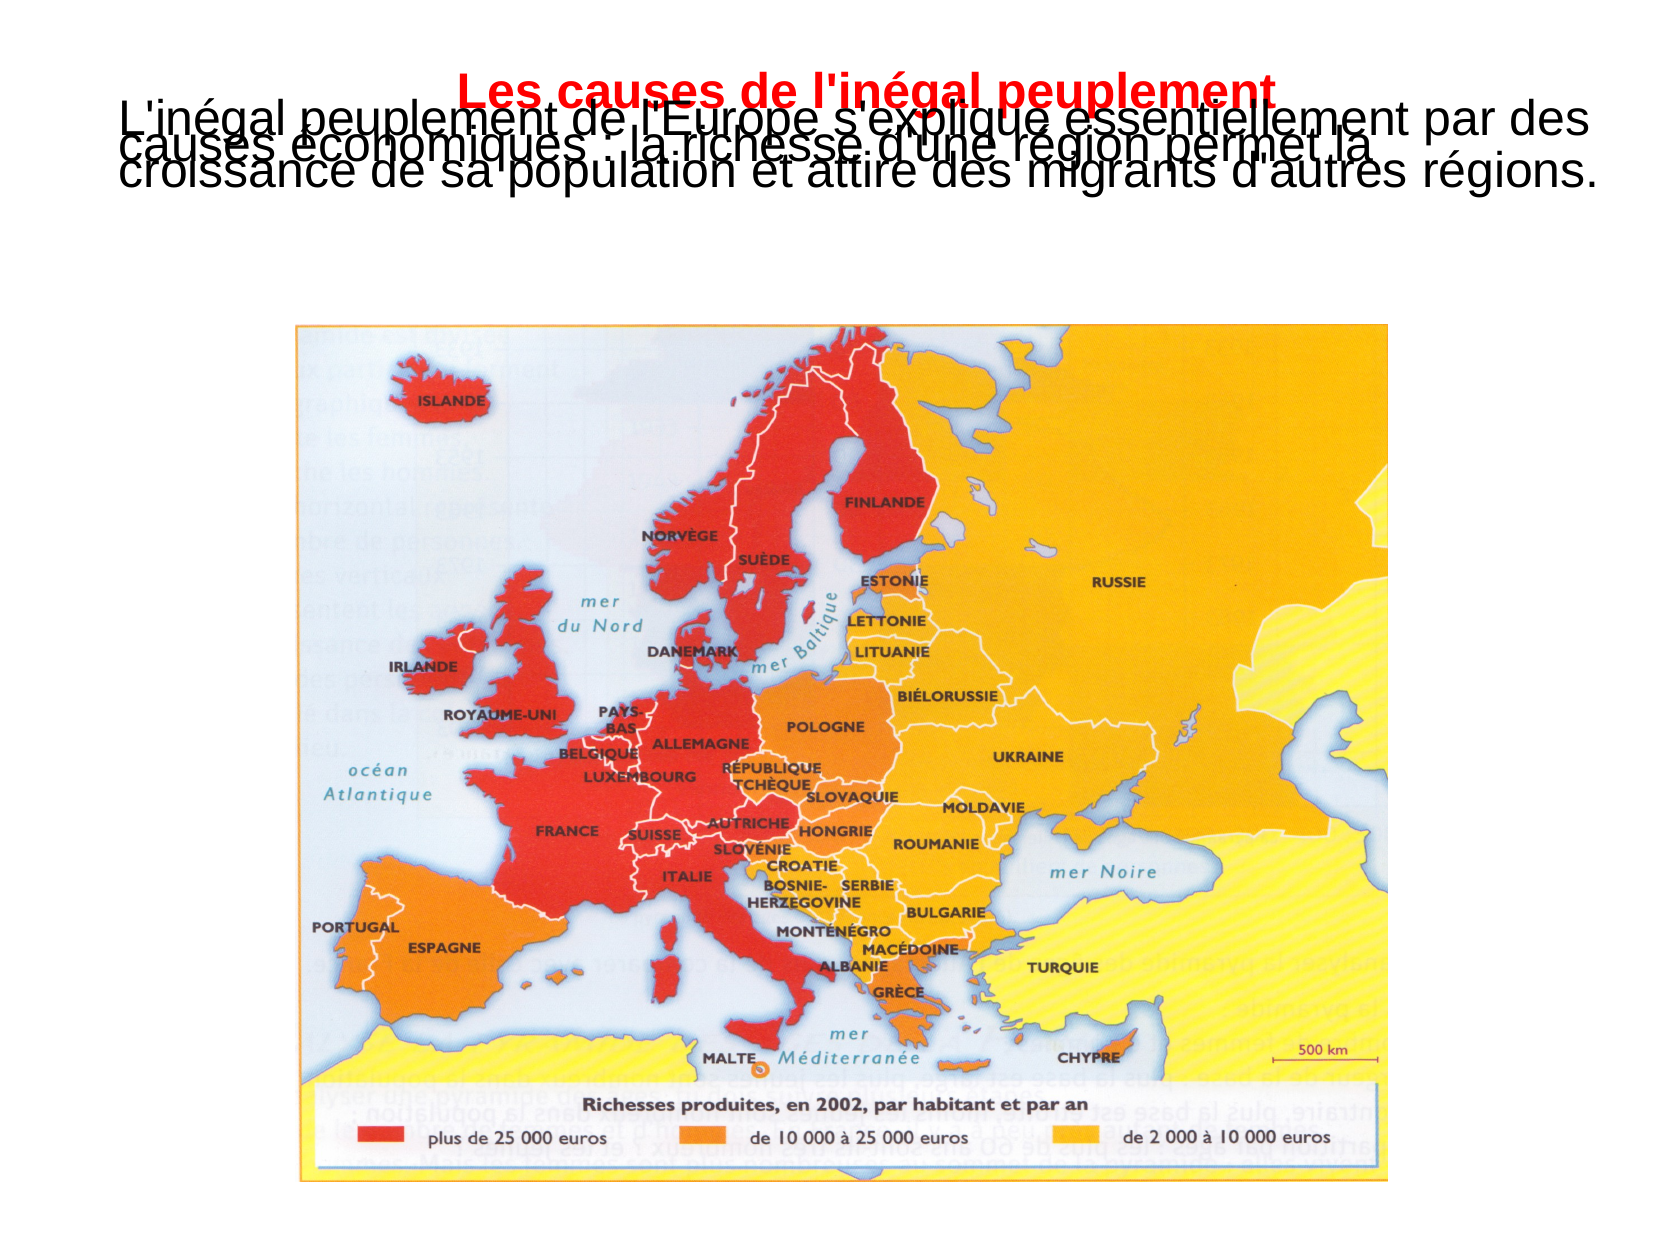

Les causes de l'inégal peuplement
L'inégal peuplement de l'Europe s'explique essentiellement par des causes économiques : la richesse d'une région permet la croissance de sa population et attire des migrants d'autres régions.